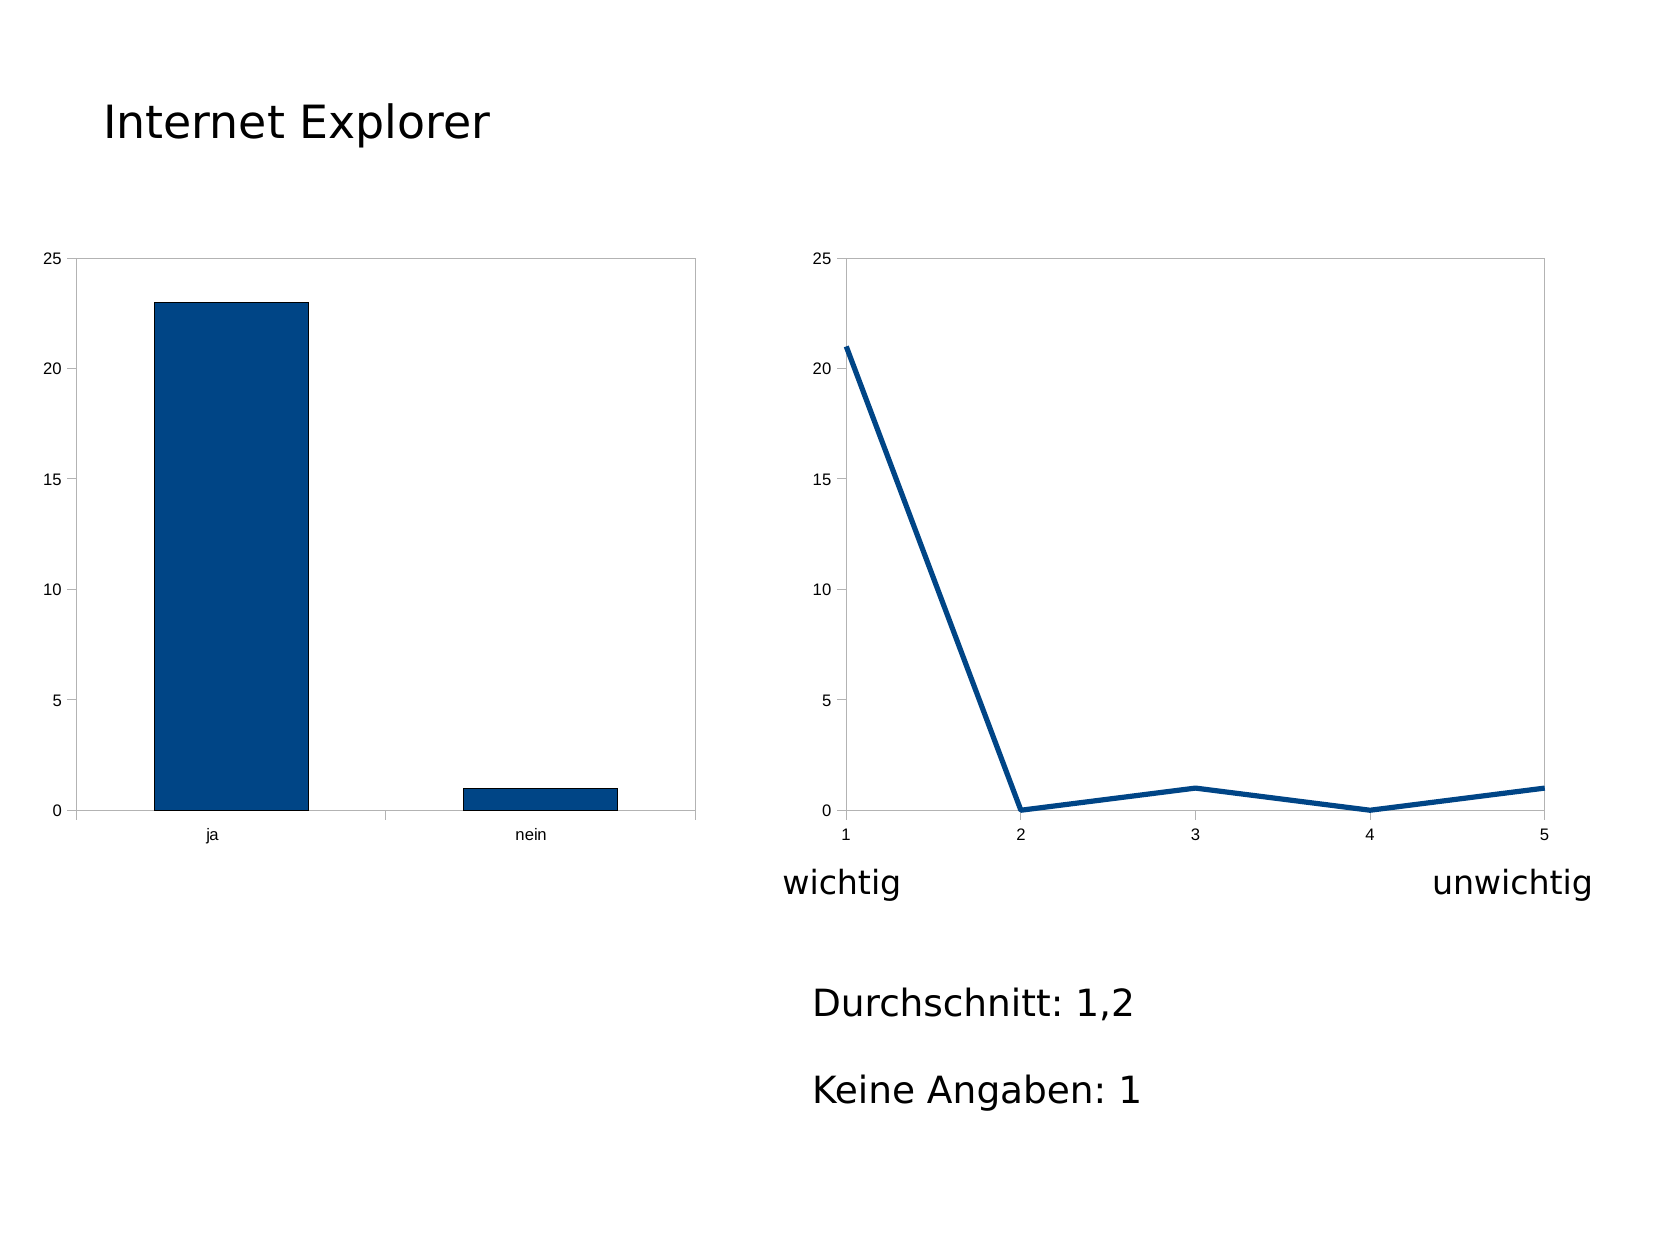

Internet Explorer
### Chart
| Category | Zeile 49 |
|---|---|
| 1 | 21.0 |
| 2 | 0.0 |
| 3 | 1.0 |
| 4 | 0.0 |
| 5 | 1.0 |
### Chart
| Category | Zeile 49 |
|---|---|
| ja | 23.0 |
| nein | 1.0 |wichtig
unwichtig
Durchschnitt: 1,2
Keine Angaben: 1